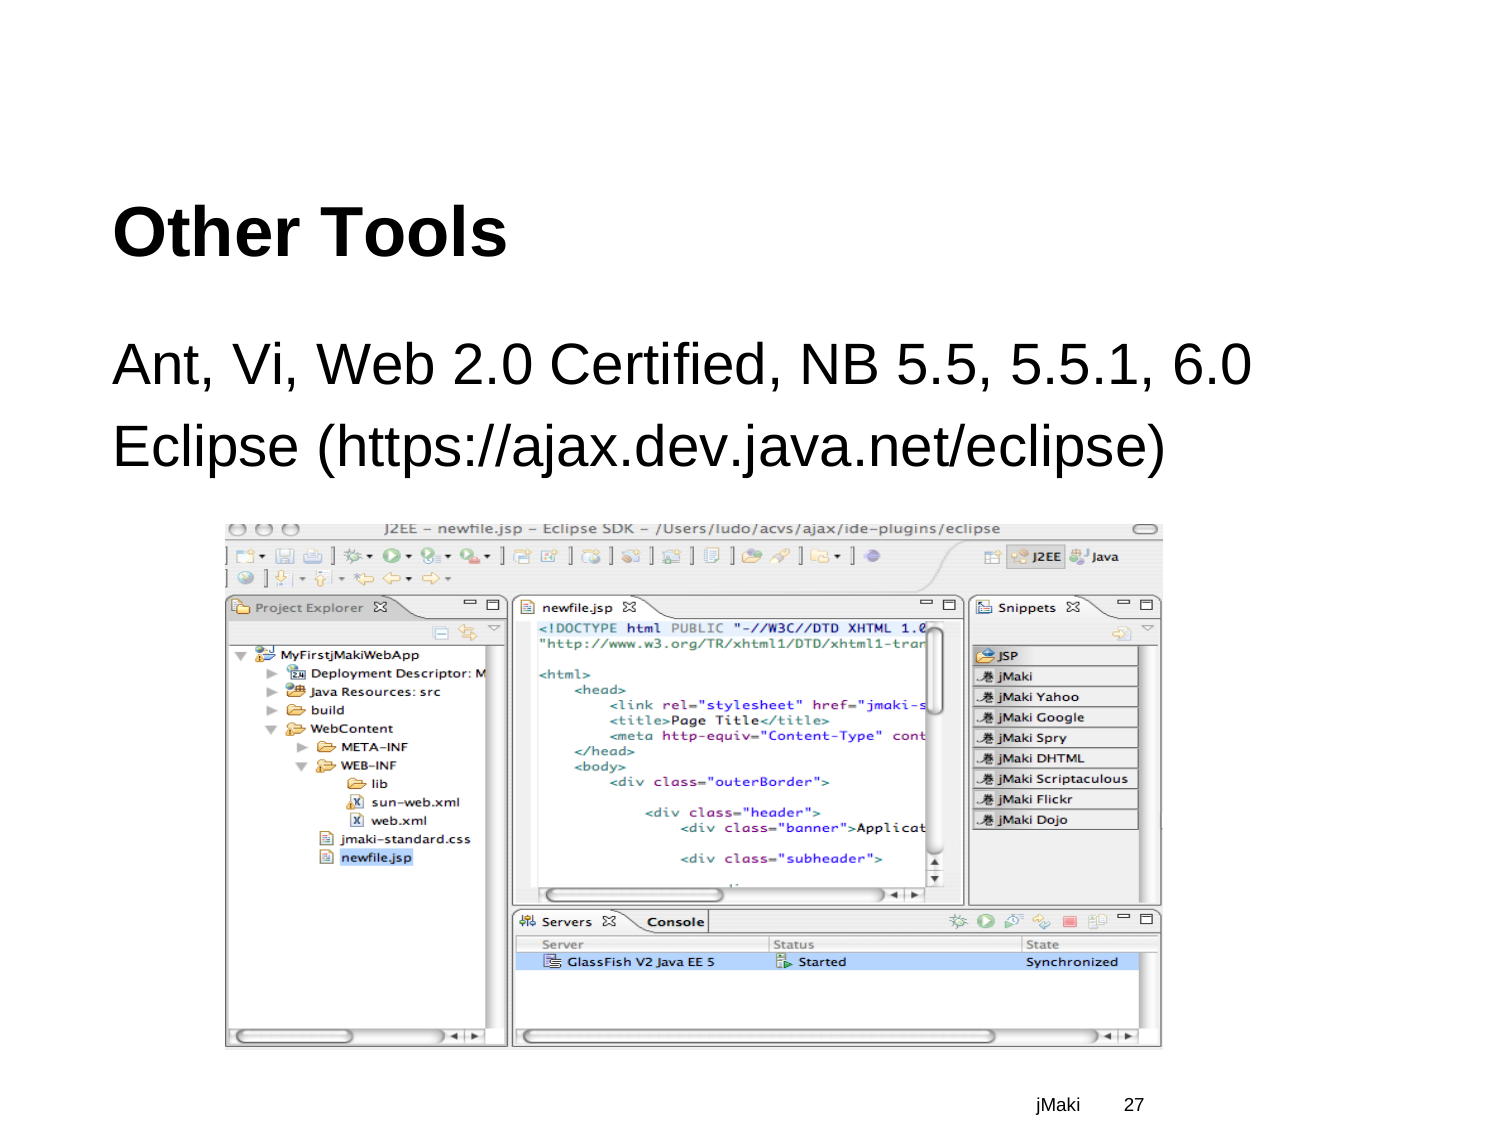

# Other Tools
Ant, Vi, Web 2.0 Certified, NB 5.5, 5.5.1, 6.0
Eclipse (https://ajax.dev.java.net/eclipse)